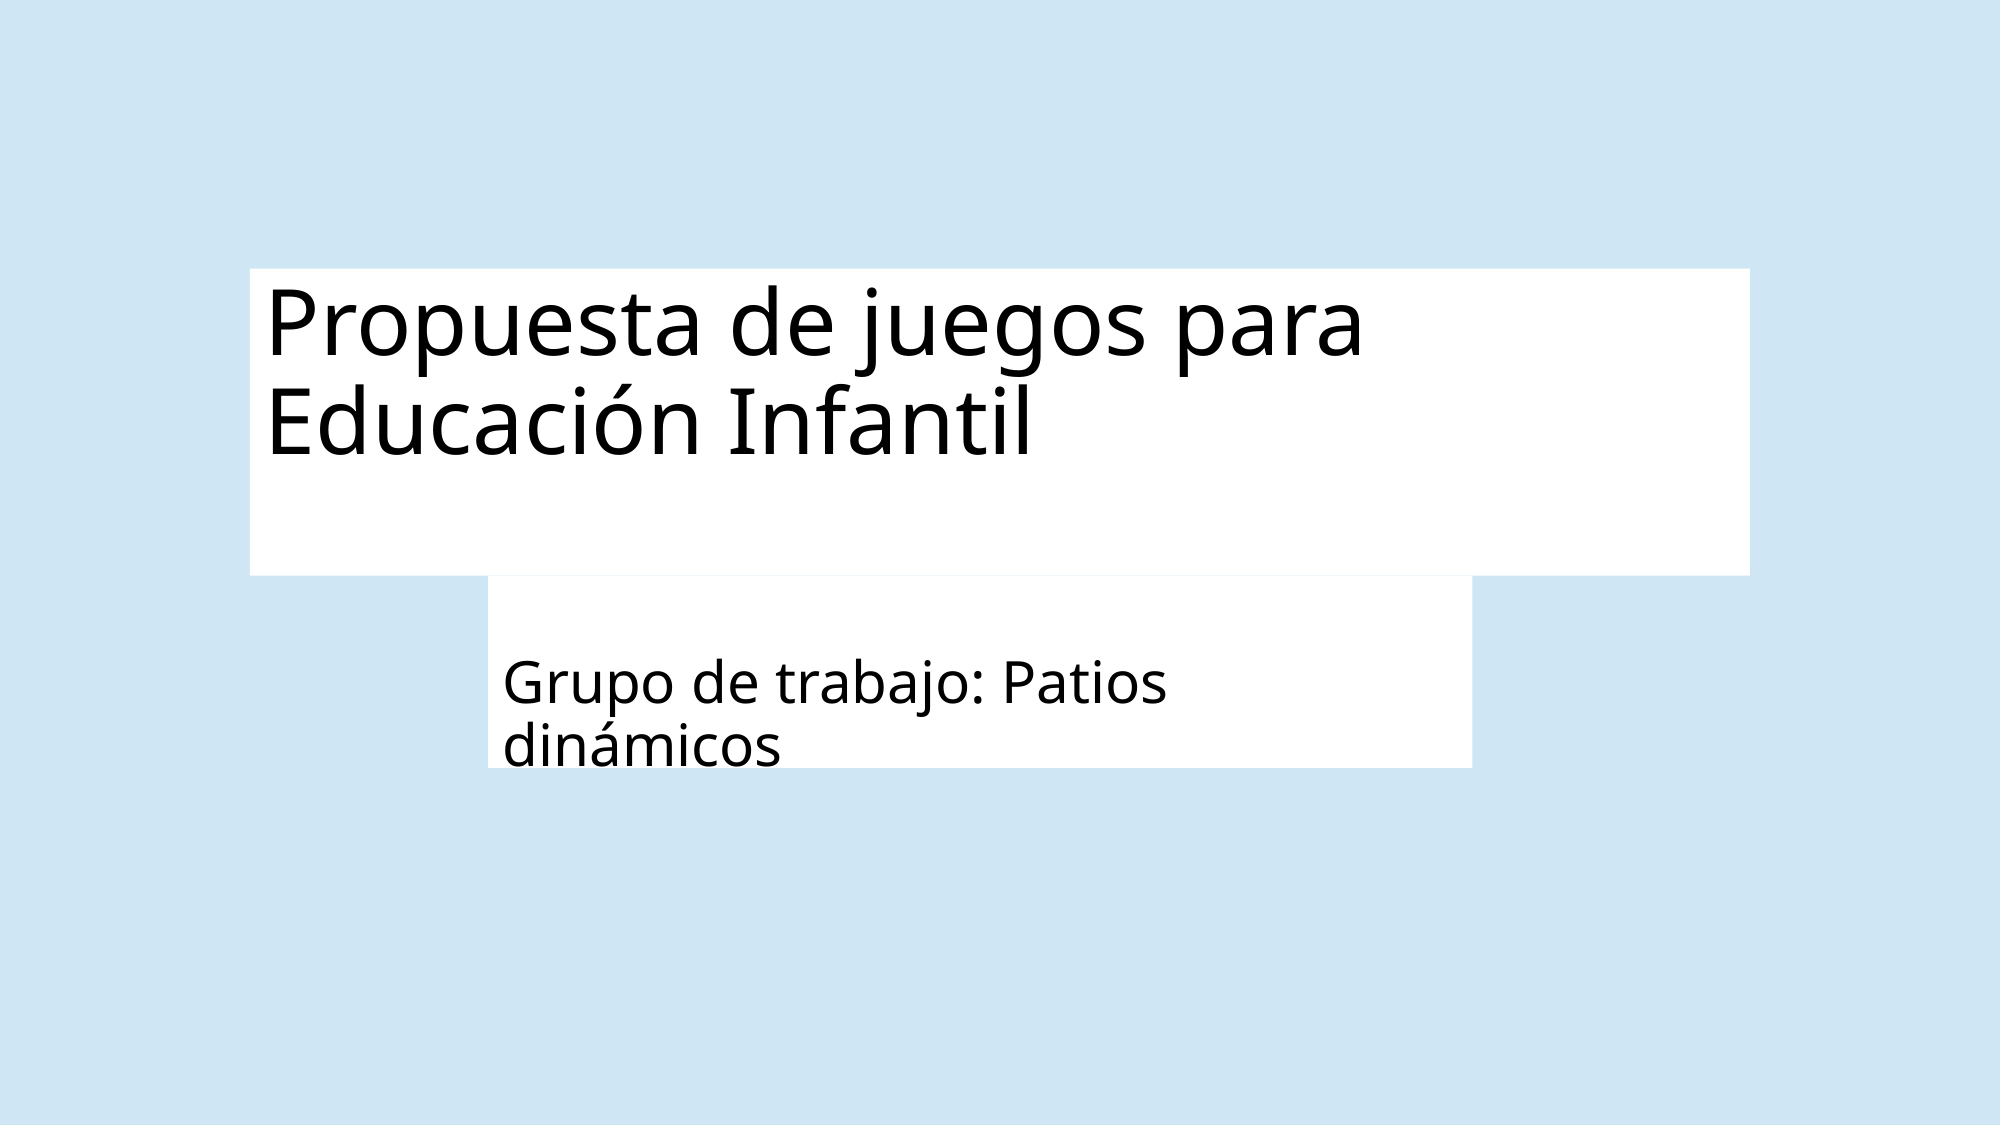

# Propuesta de juegos para Educación Infantil
Grupo de trabajo: Patios dinámicos